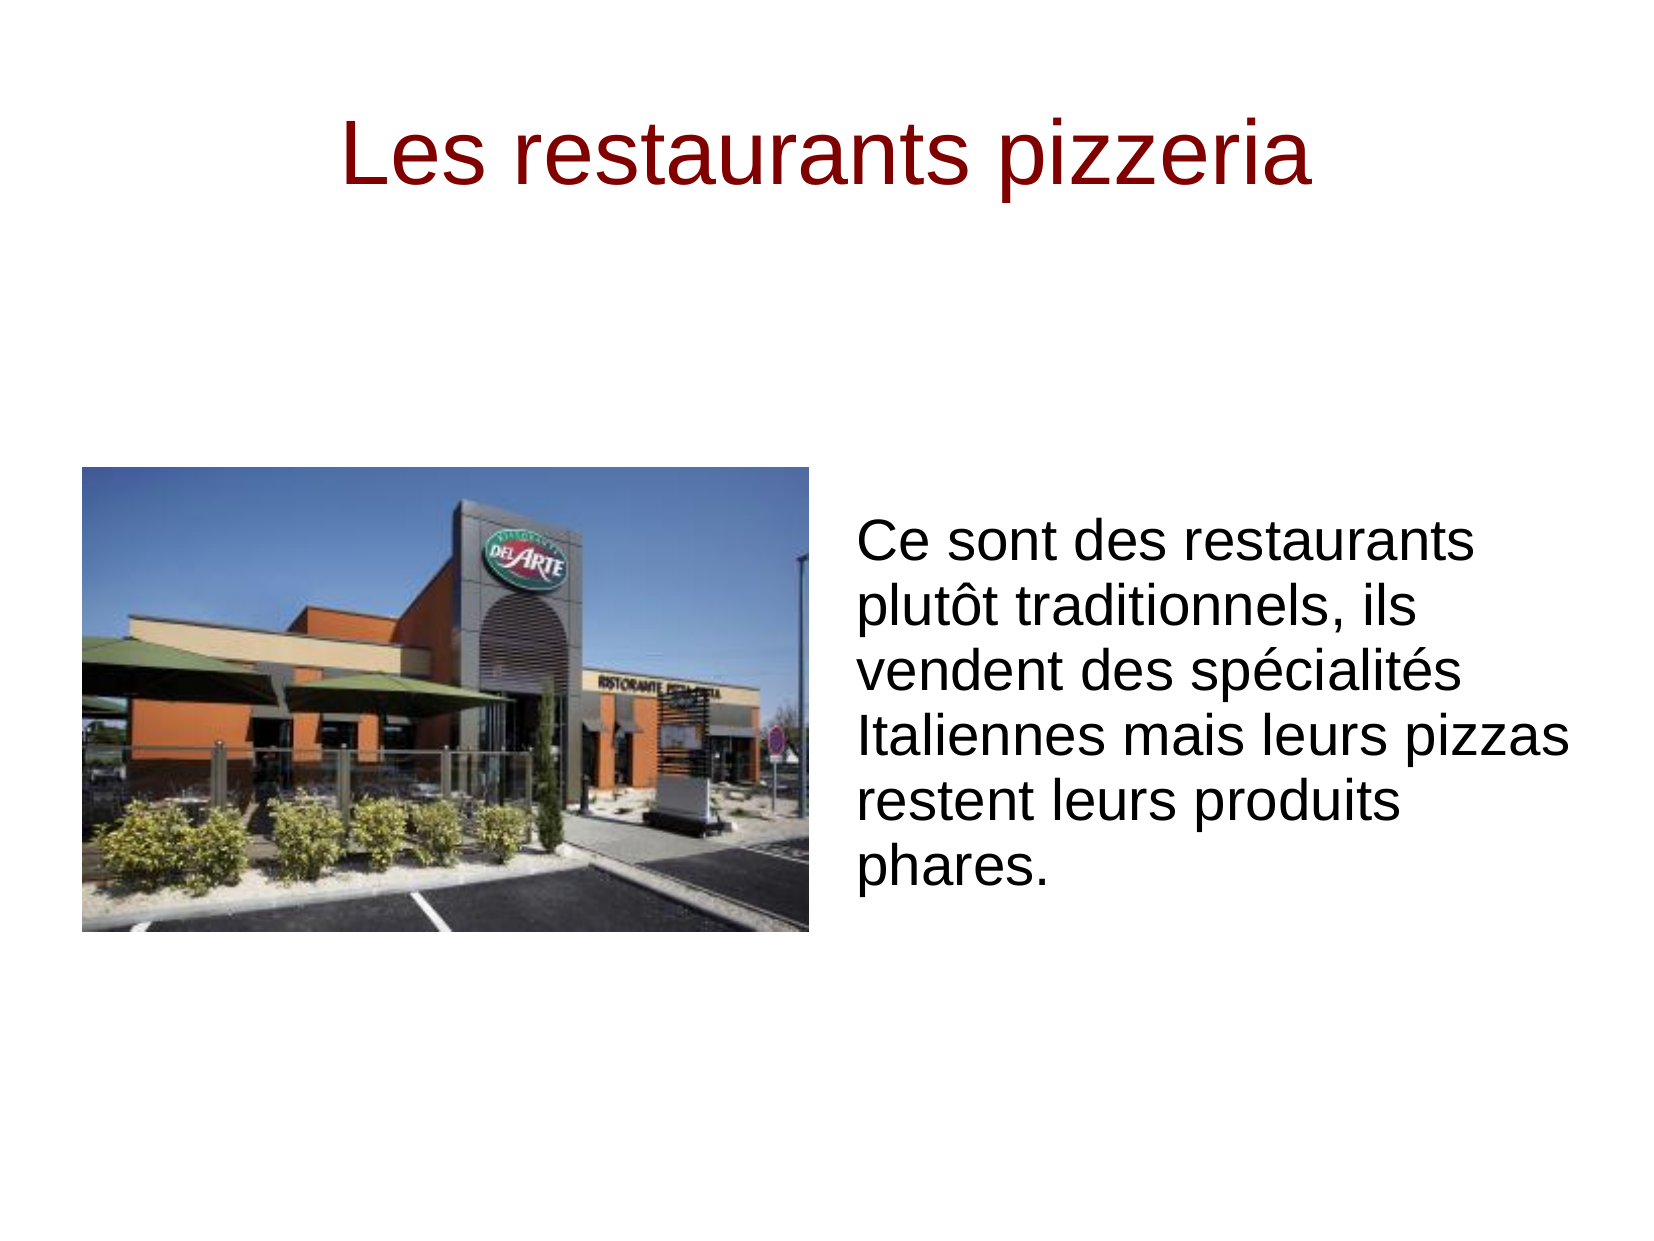

# Les restaurants pizzeria
Ce sont des restaurants plutôt traditionnels, ils vendent des spécialités Italiennes mais leurs pizzas restent leurs produits phares.